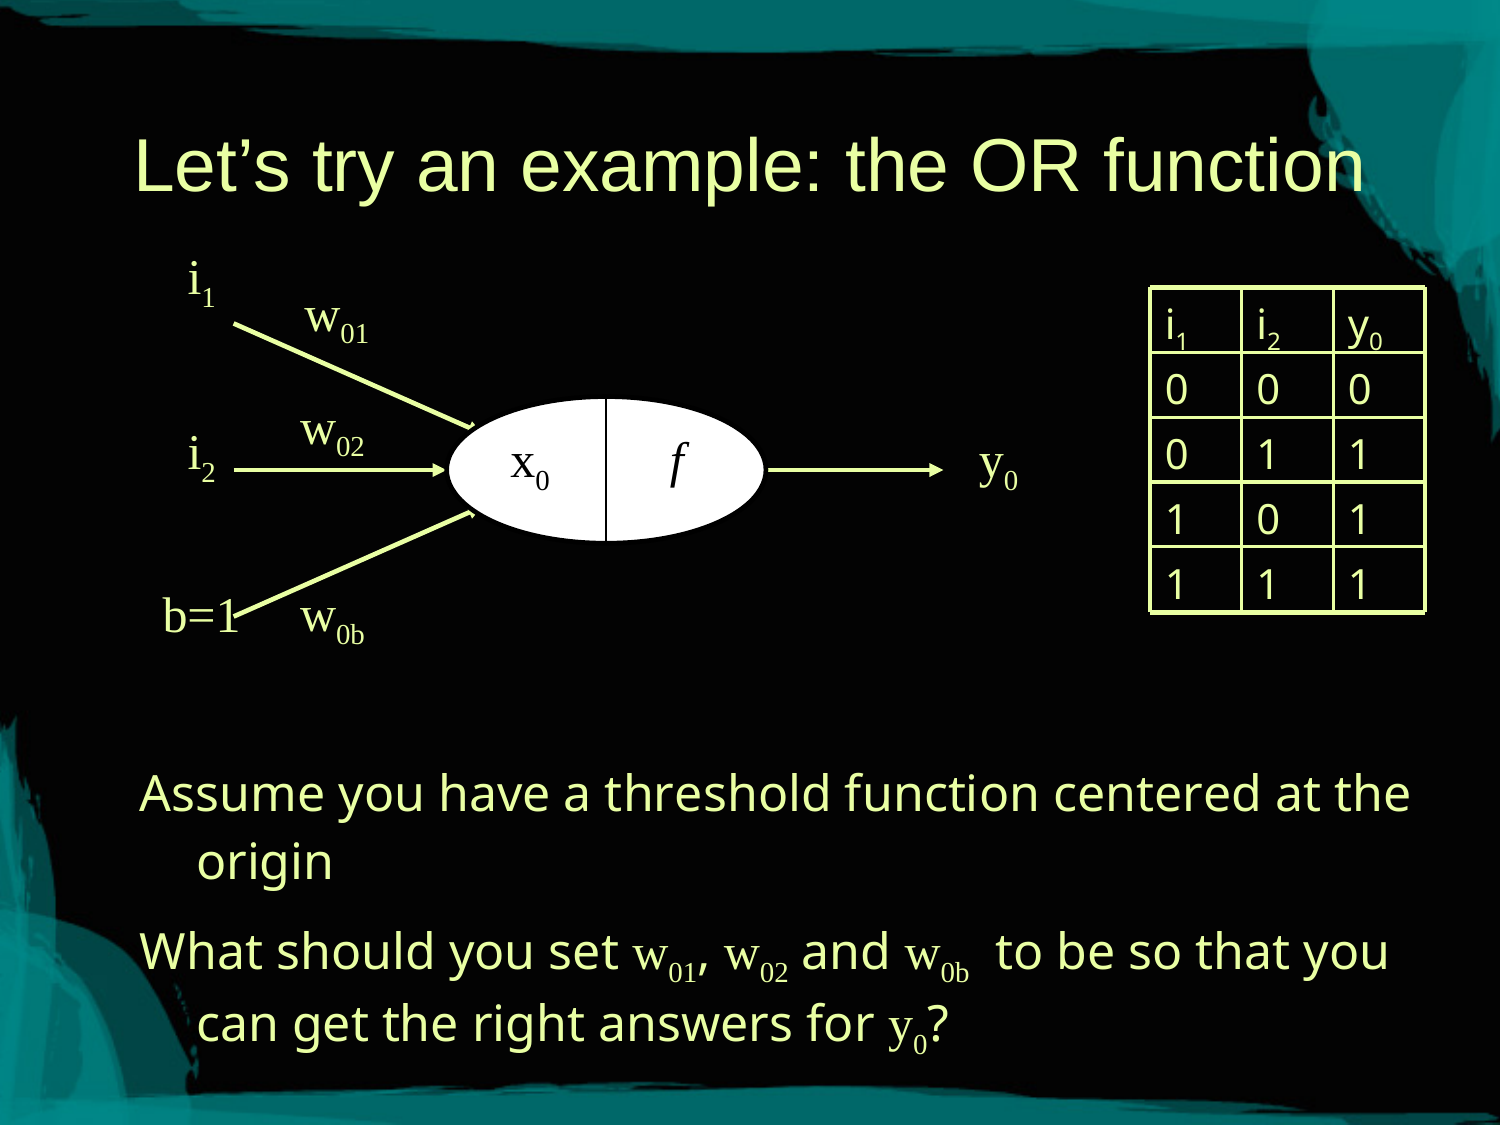

# Let’s try an example: the OR function
i1
w01
x0
f
w02
i2
y0
b=1
w0b
i1
i2
y0
0
0
0
0
1
1
1
0
1
1
1
1
Assume you have a threshold function centered at the origin
What should you set w01, w02 and w0b to be so that you can get the right answers for y0?